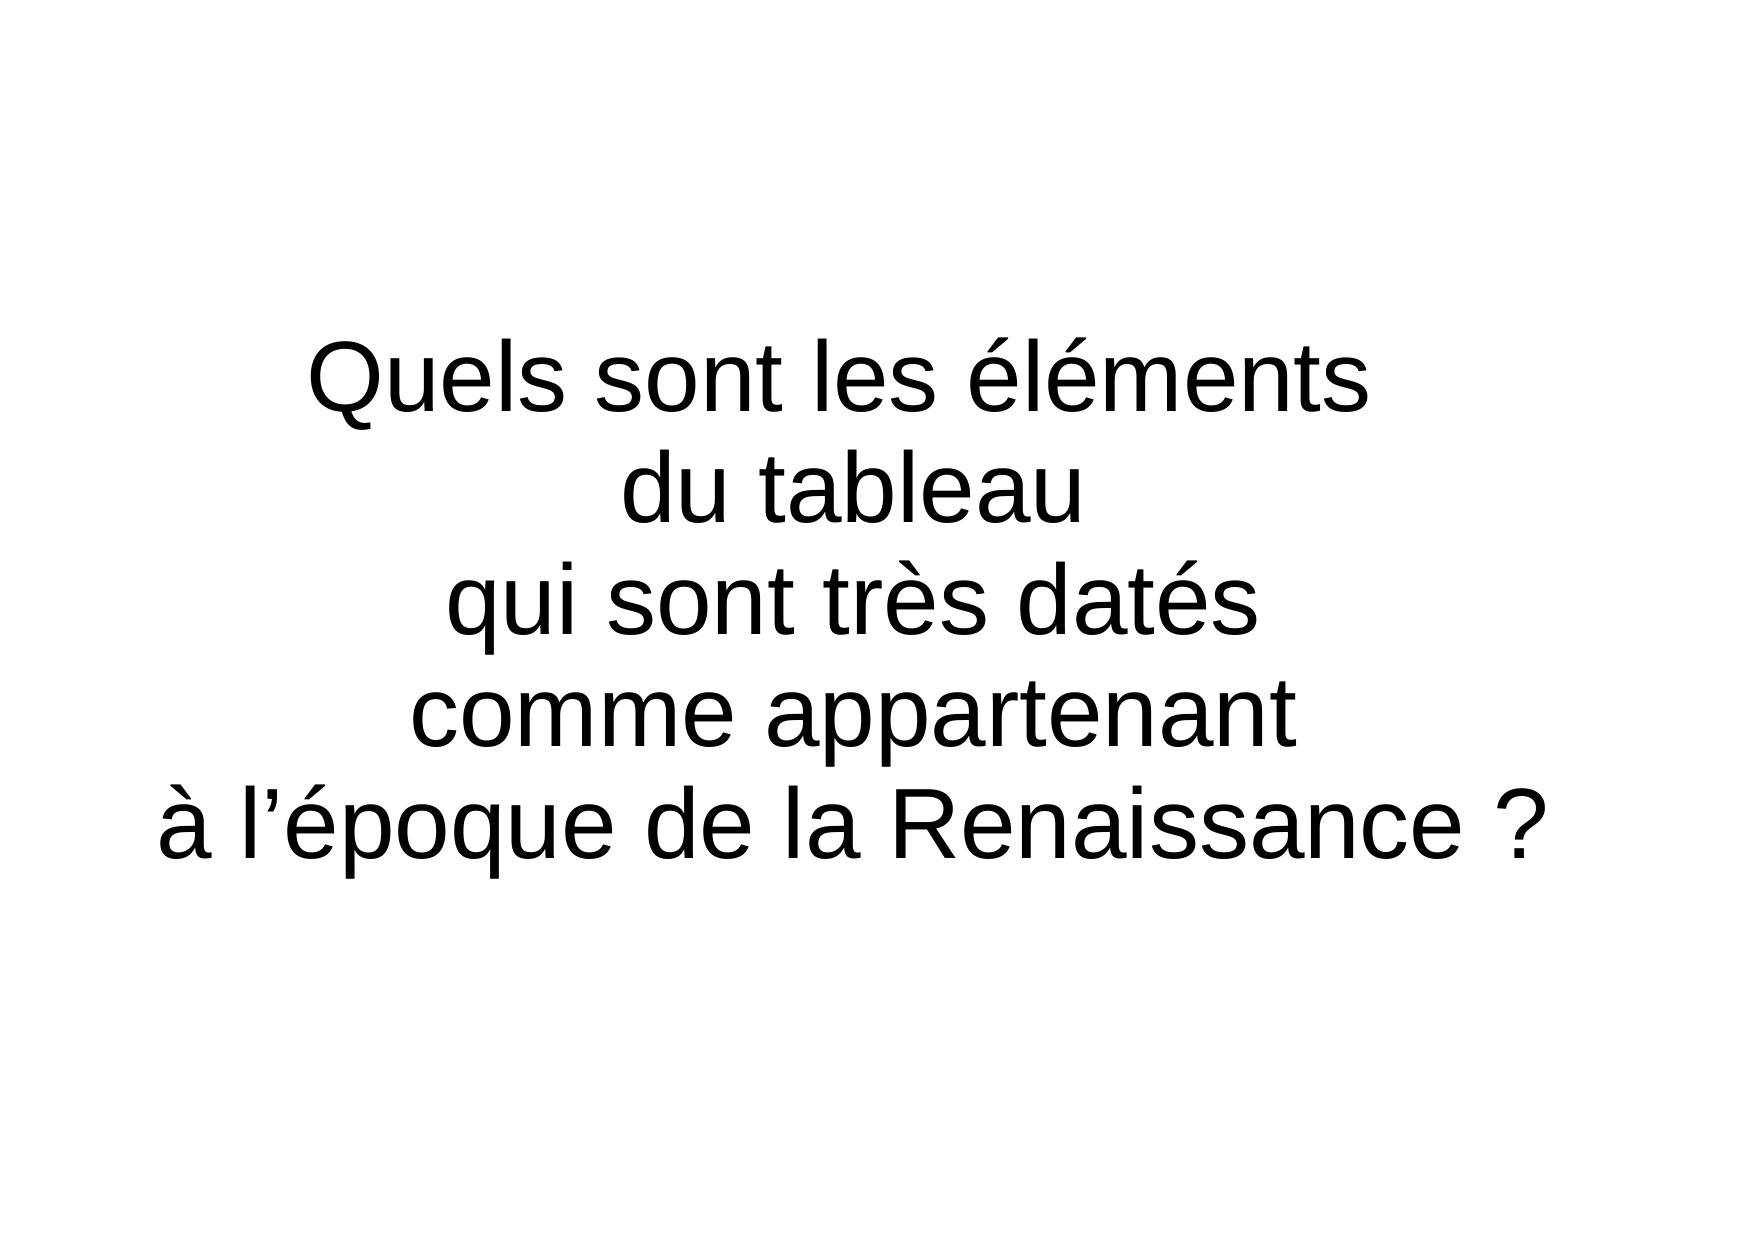

Quels sont les éléments
du tableau
qui sont très datés
comme appartenant
à l’époque de la Renaissance ?